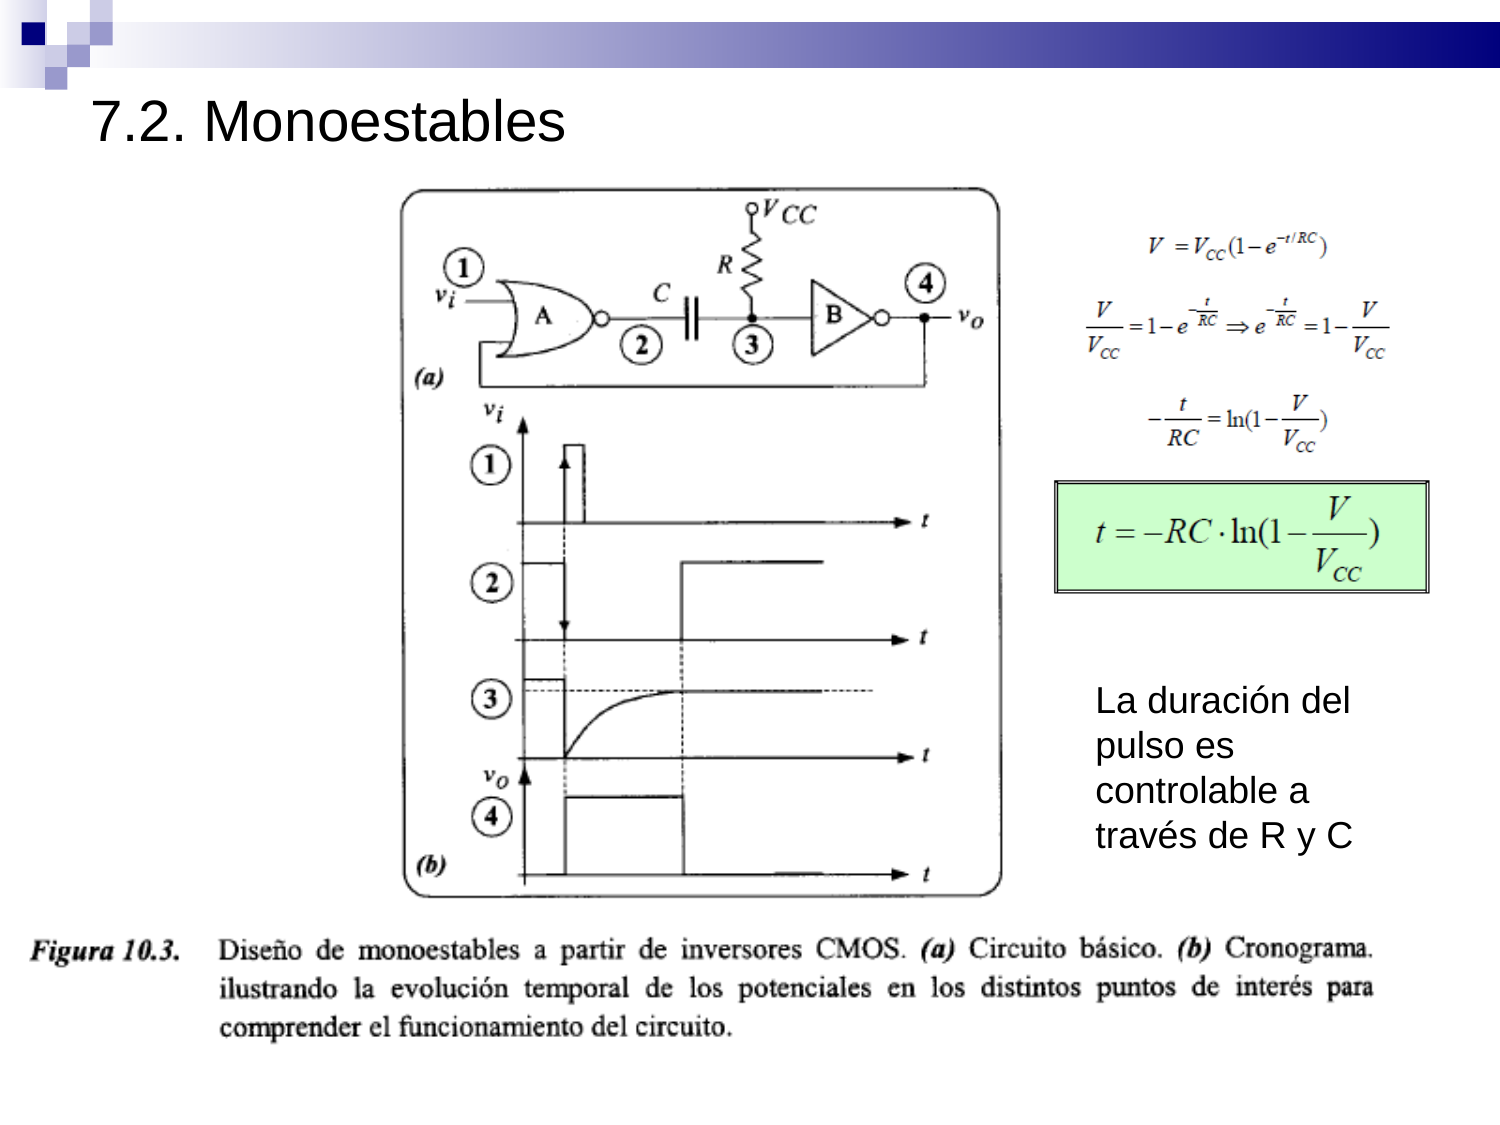

# 7.2. Monoestables
La duración del pulso es controlable a través de R y C